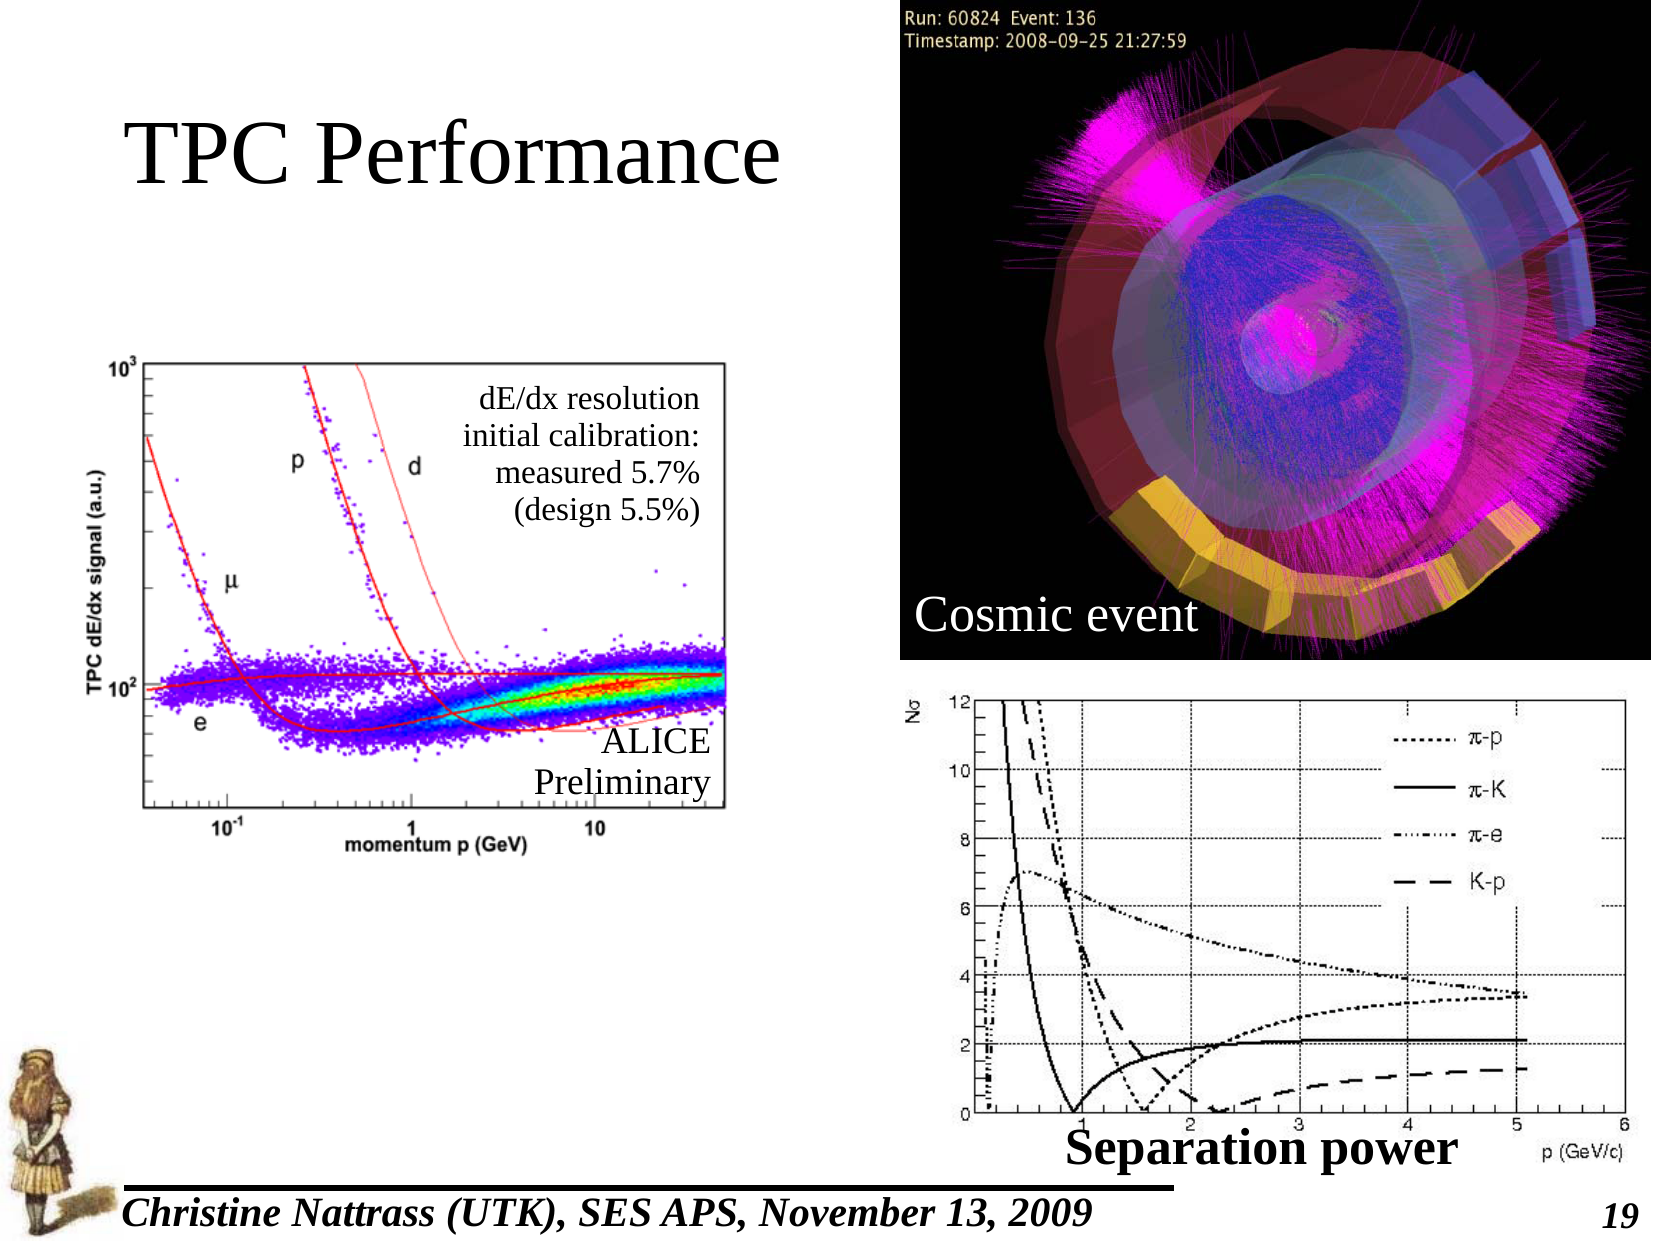

# TPC Performance
ALICE Preliminary
dE/dx resolution
initial calibration:
measured 5.7%
(design 5.5%)
Cosmic event
Separation power